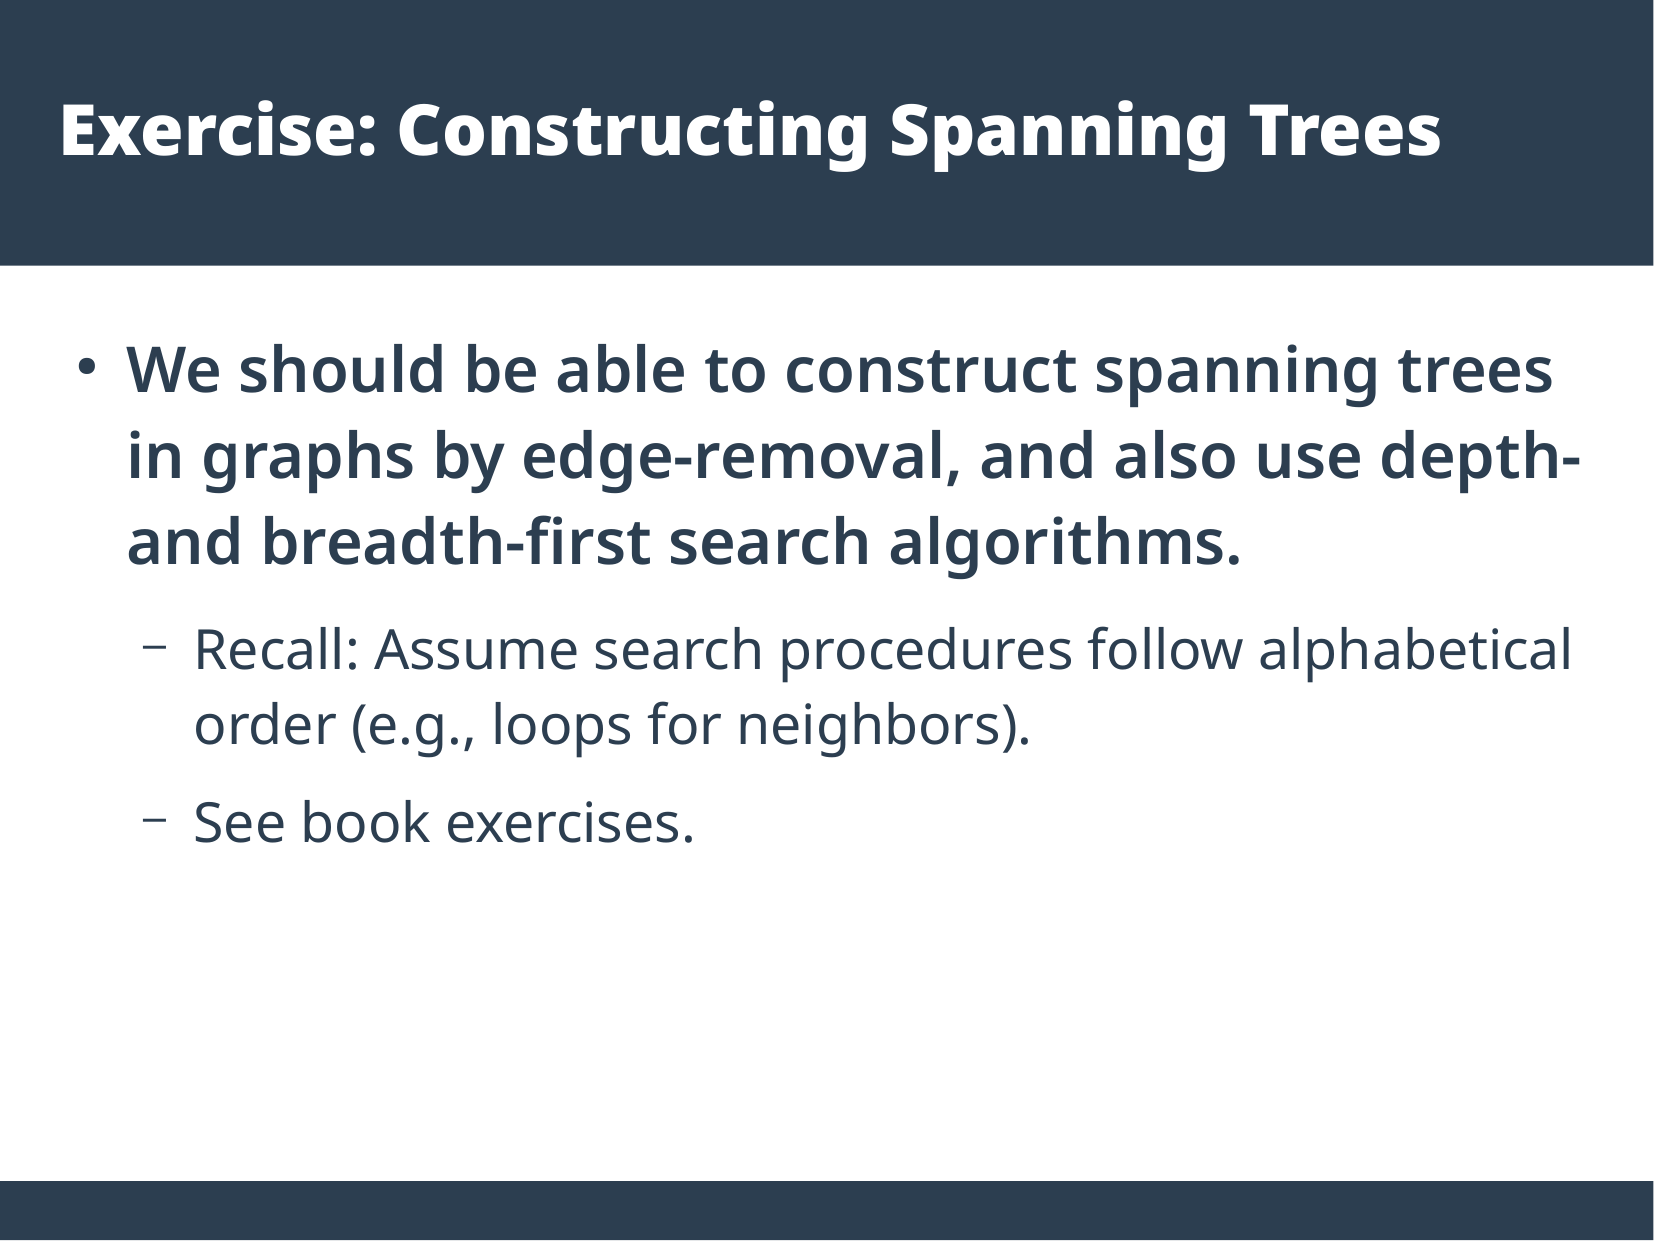

# Exercise: Constructing Spanning Trees
We should be able to construct spanning trees in graphs by edge-removal, and also use depth- and breadth-first search algorithms.
Recall: Assume search procedures follow alphabetical order (e.g., loops for neighbors).
See book exercises.